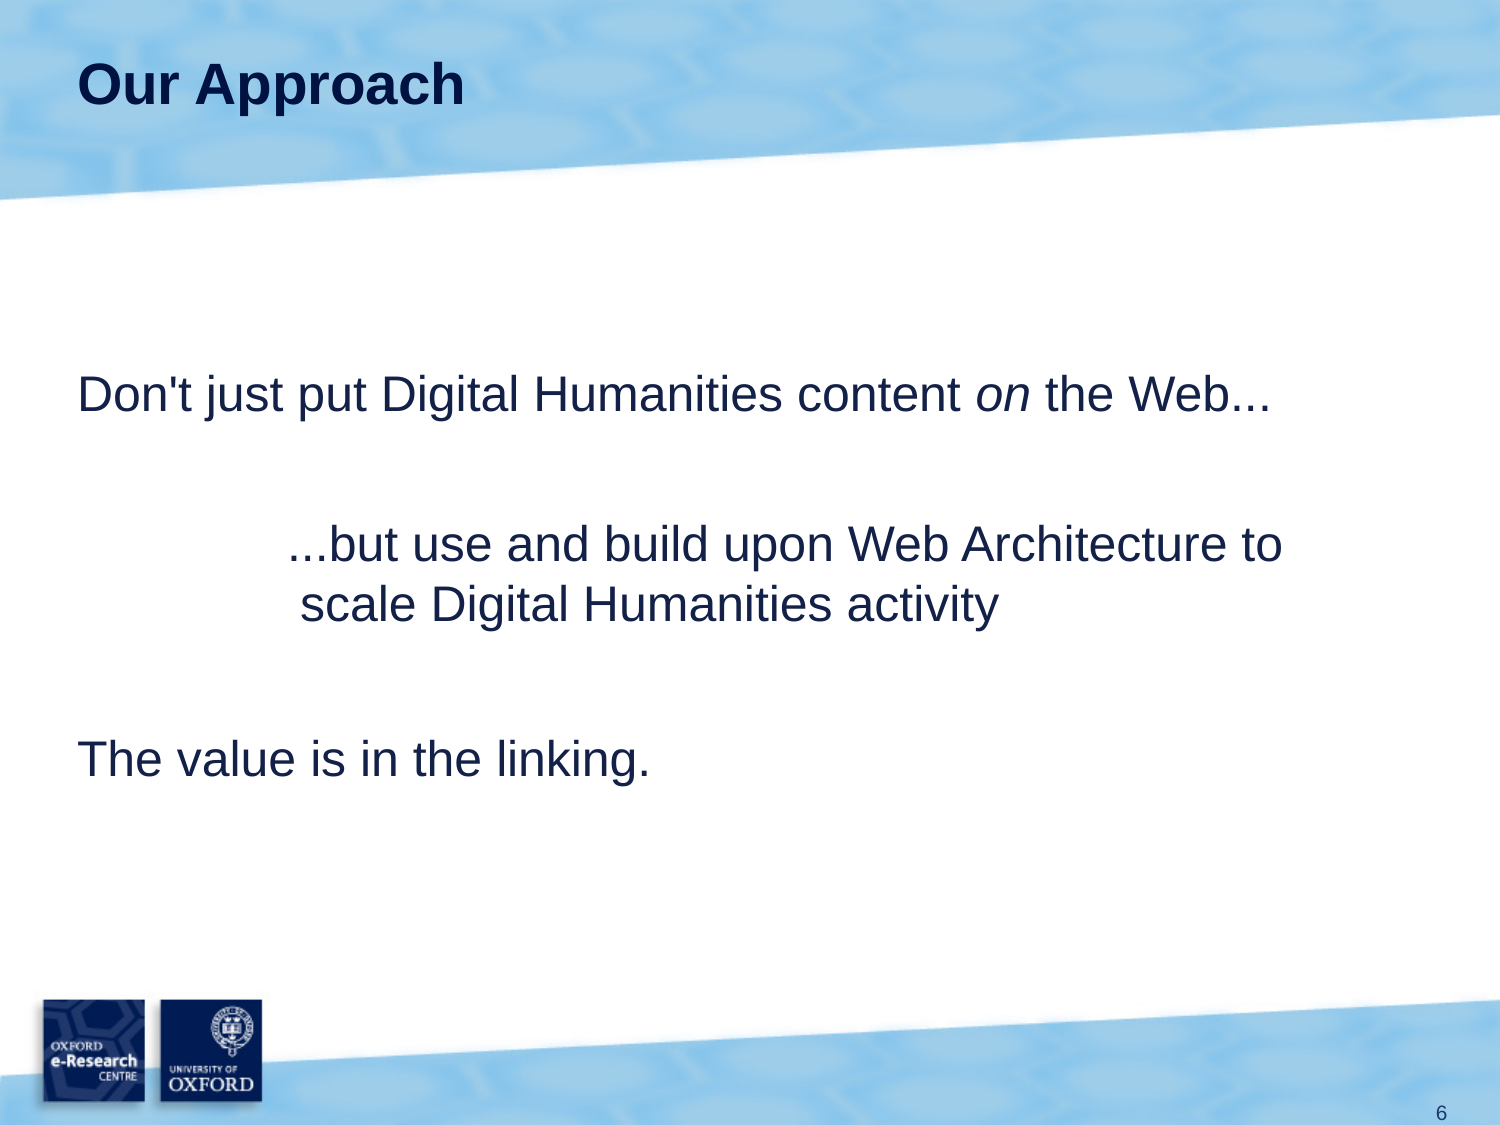

# Our Approach
Don't just put Digital Humanities content on the Web...
 ...but use and build upon Web Architecture to
 scale Digital Humanities activity
The value is in the linking.